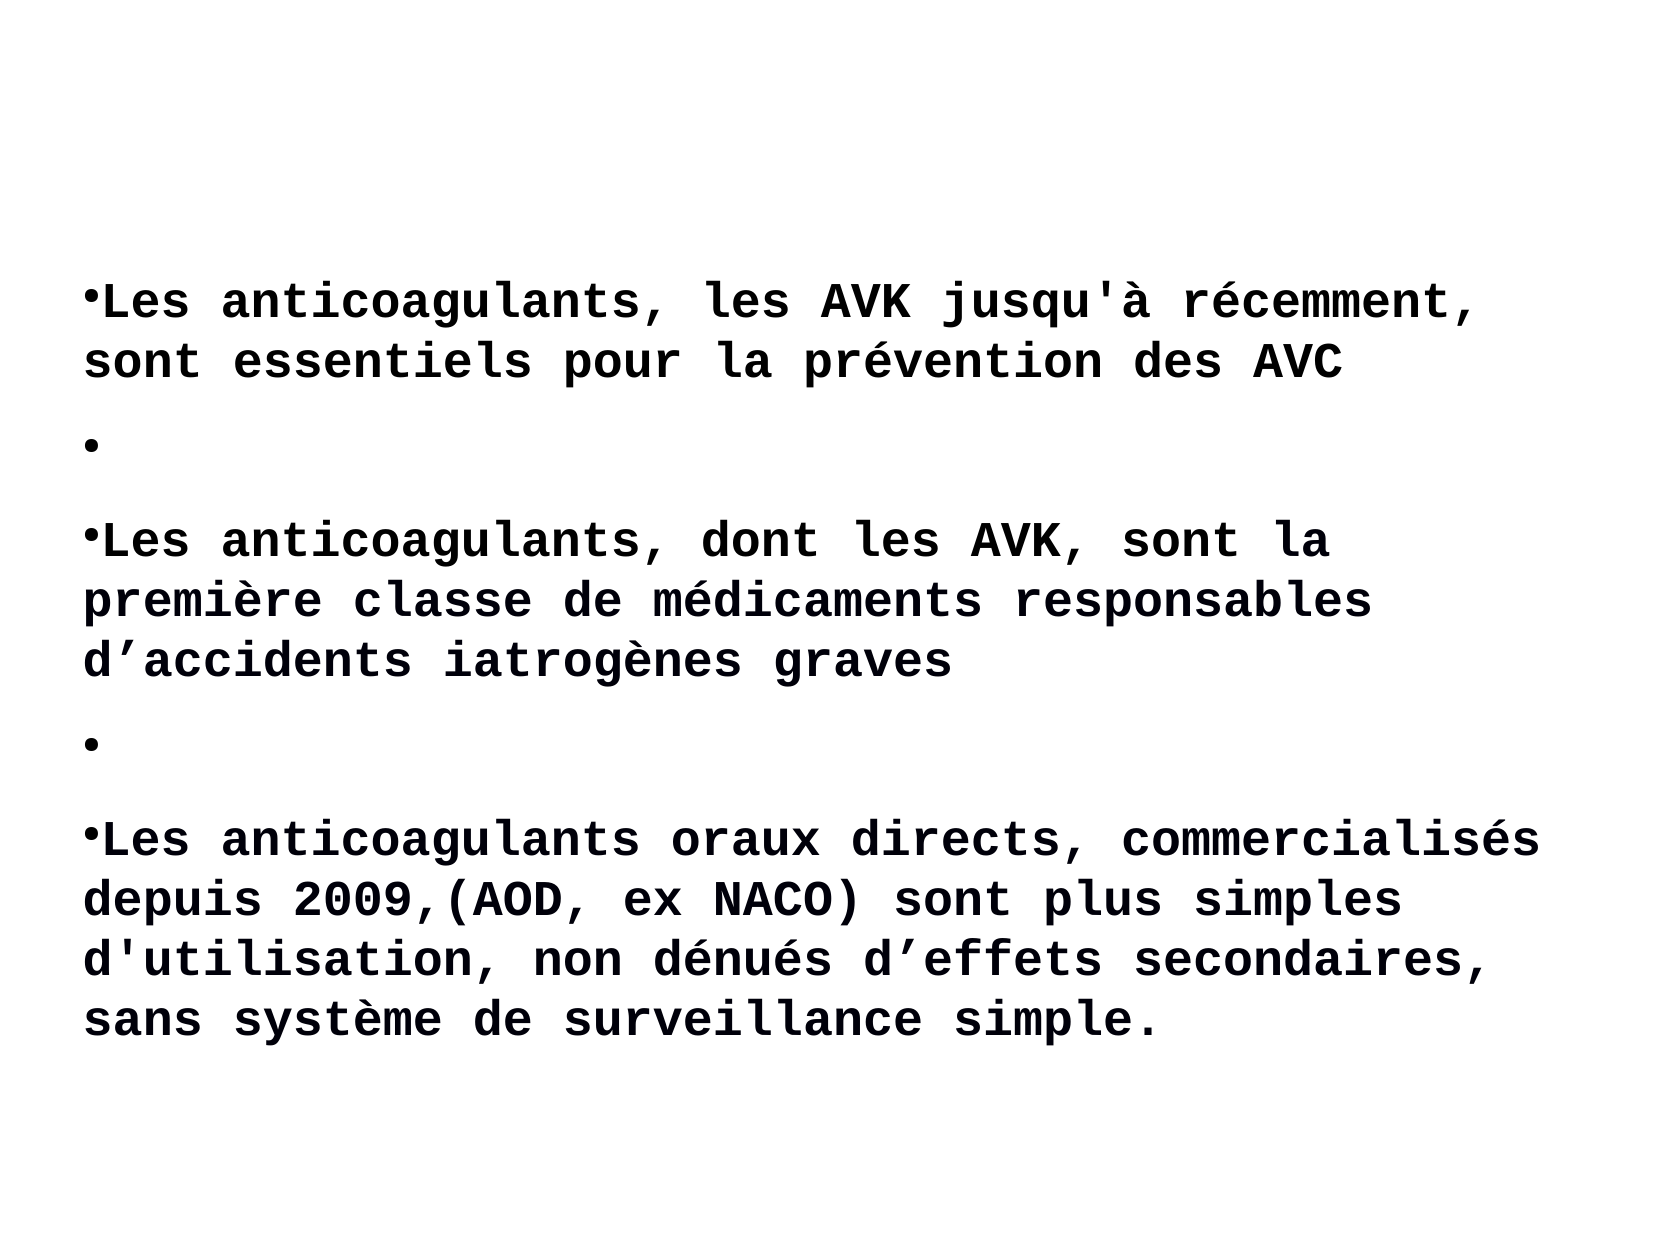

#
Les anticoagulants, les AVK jusqu'à récemment, sont essentiels pour la prévention des AVC
Les anticoagulants, dont les AVK, sont la première classe de médicaments responsables d’accidents iatrogènes graves
Les anticoagulants oraux directs, commercialisés depuis 2009,(AOD, ex NACO) sont plus simples d'utilisation, non dénués d’effets secondaires, sans système de surveillance simple.